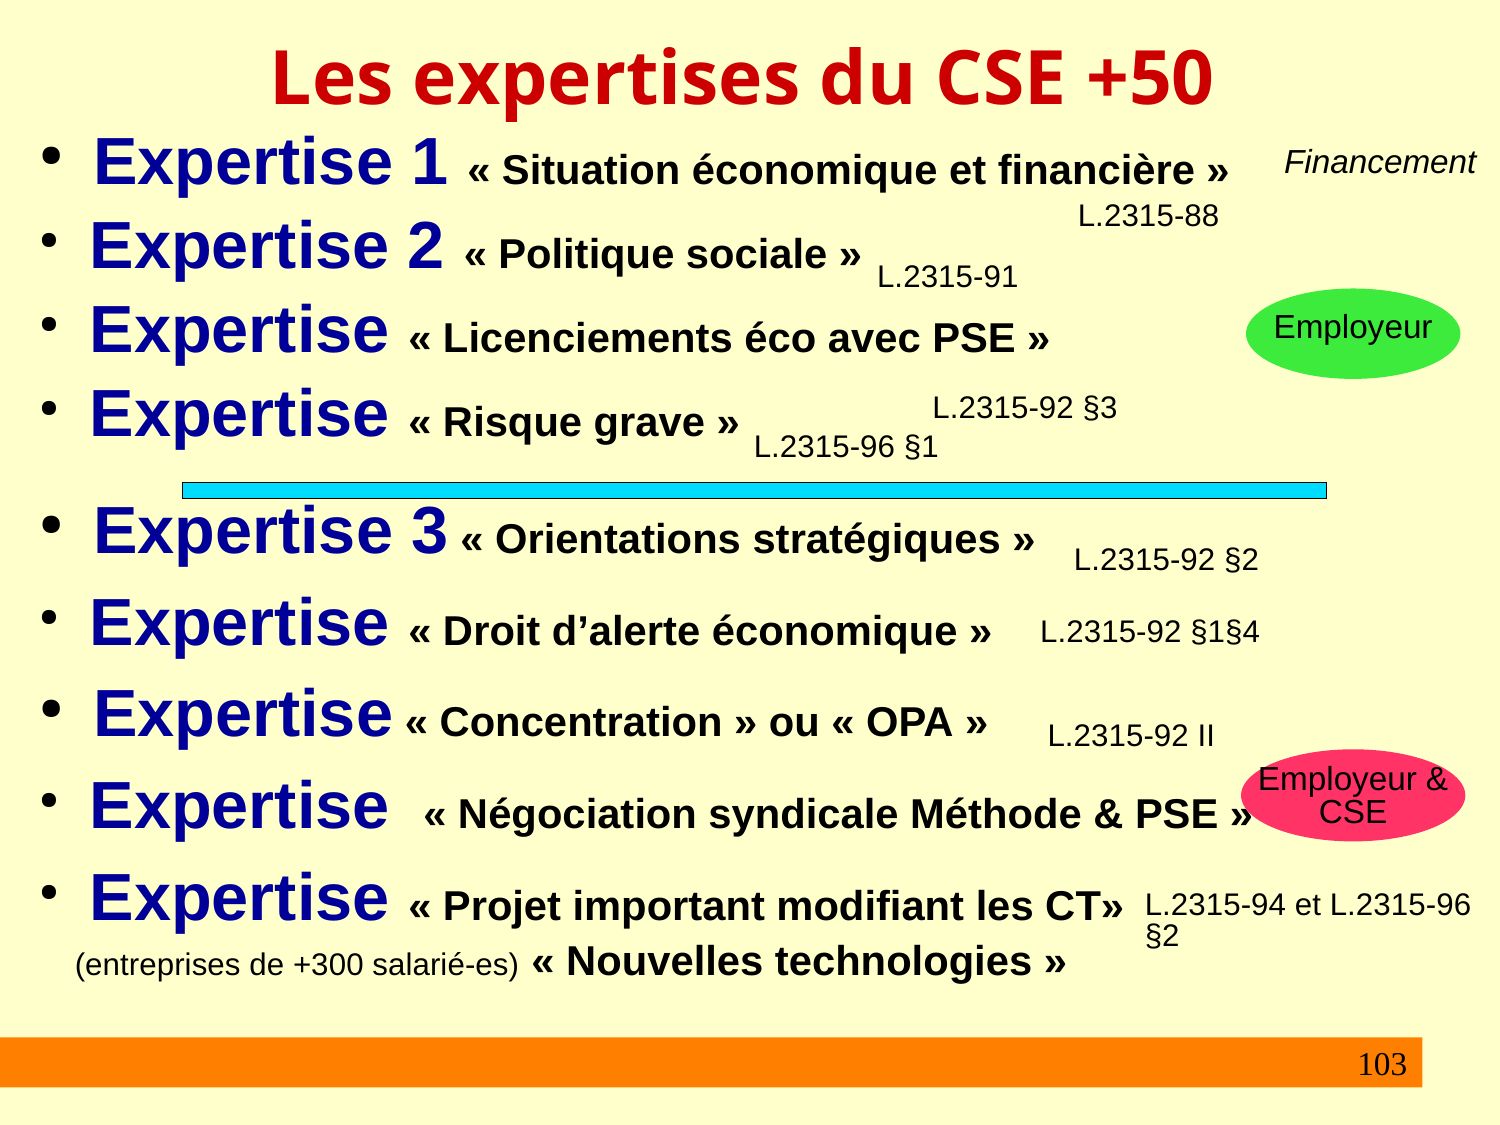

# Les expertises du CSE +50
 Expertise 1 « Situation économique et financière »
 Expertise 2 « Politique sociale »
 Expertise « Licenciements éco avec PSE »
 Expertise « Risque grave »
 Expertise 3 « Orientations stratégiques »
 Expertise « Droit d’alerte économique »
 Expertise « Concentration » ou « OPA »
 Expertise « Négociation syndicale Méthode & PSE »
 Expertise « Projet important modifiant les CT»
(entreprises de +300 salarié-es) « Nouvelles technologies »
Financement
L.2315-88
L.2315-91
Employeur
L.2315-92 §3
L.2315-96 §1
L.2315-92 §2
L.2315-92 §1§4
L.2315-92 II
Employeur & CSE
L.2315-94 et L.2315-96 §2